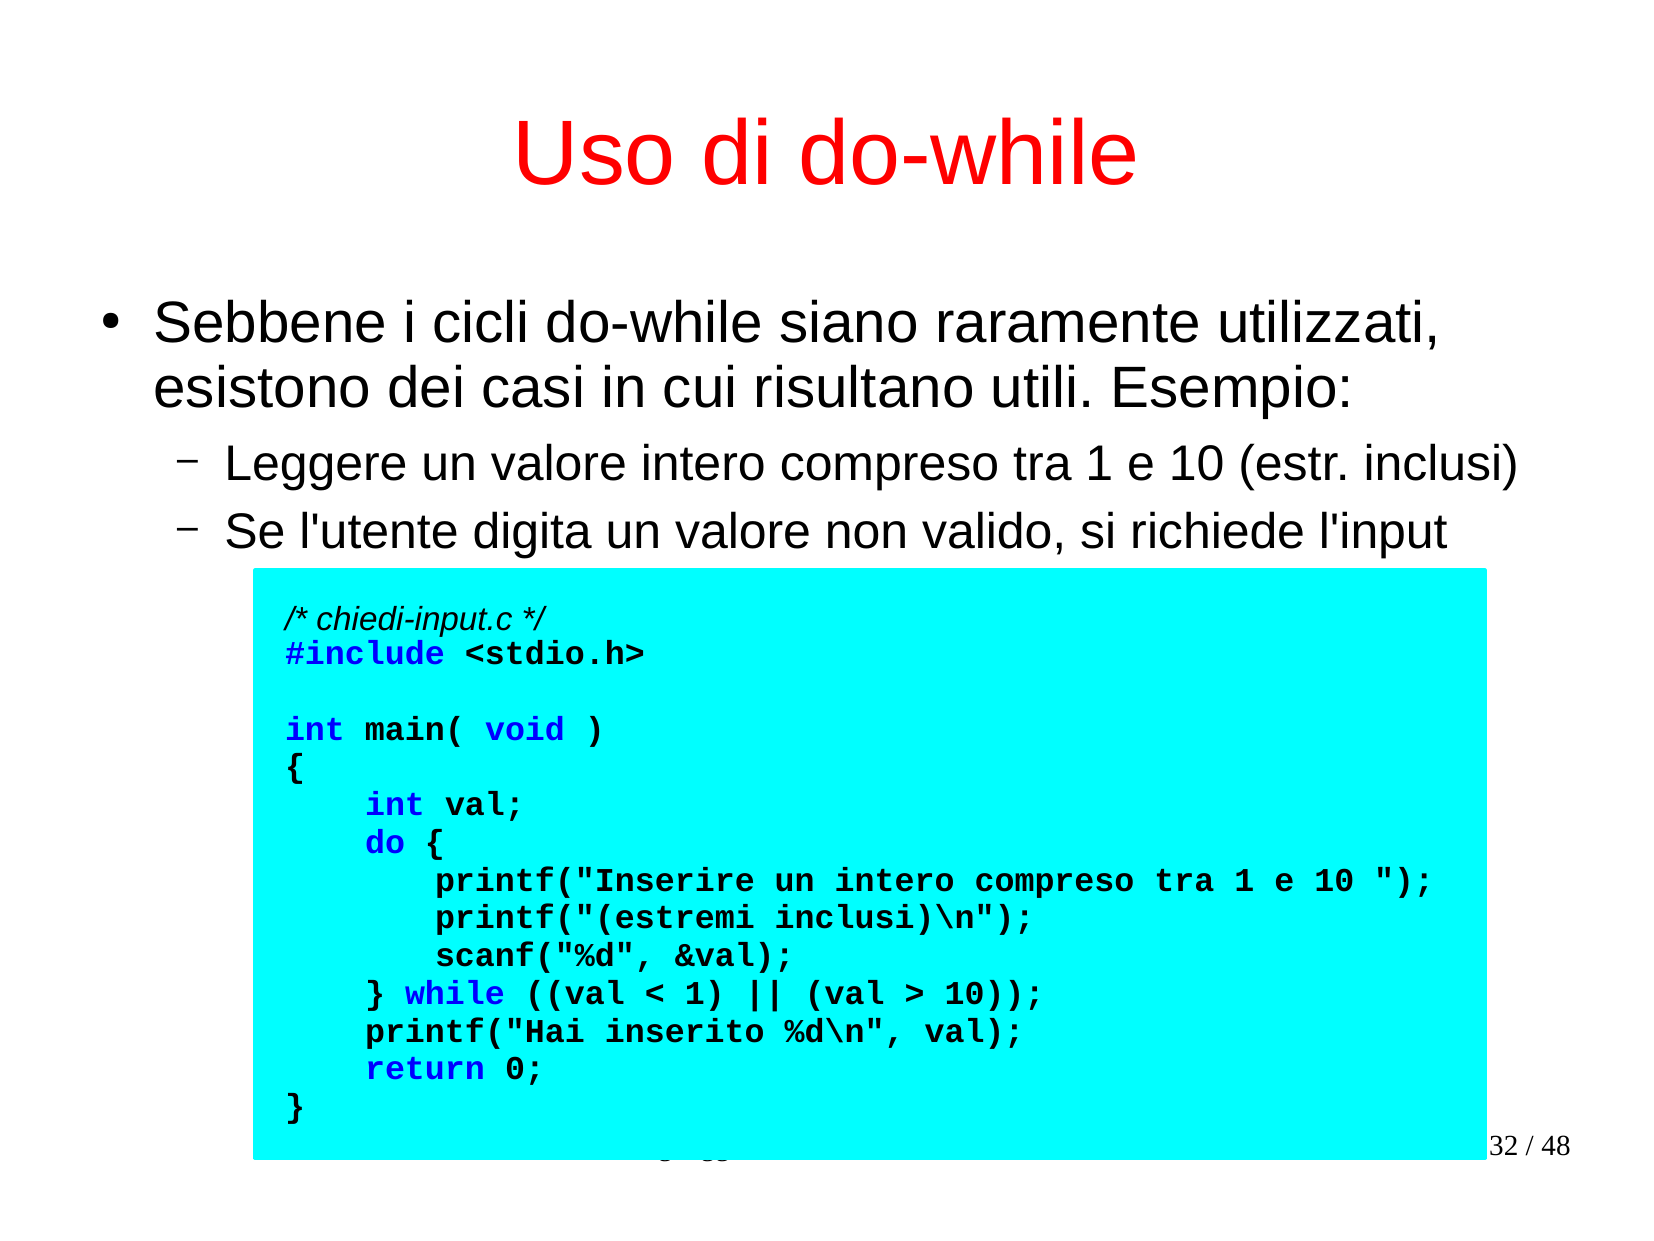

# Uso di do-while
Sebbene i cicli do-while siano raramente utilizzati, esistono dei casi in cui risultano utili. Esempio:
Leggere un valore intero compreso tra 1 e 10 (estr. inclusi)
Se l'utente digita un valore non valido, si richiede l'input
/* chiedi-input.c */
#include <stdio.h>
int main( void )
{
 int val;
 do {
		printf("Inserire un intero compreso tra 1 e 10 ");
		printf("(estremi inclusi)\n");
		scanf("%d", &val);
 } while ((val < 1) || (val > 10));
 printf("Hai inserito %d\n", val);
 return 0;
}
Linguaggio C: strutture di controllo
32